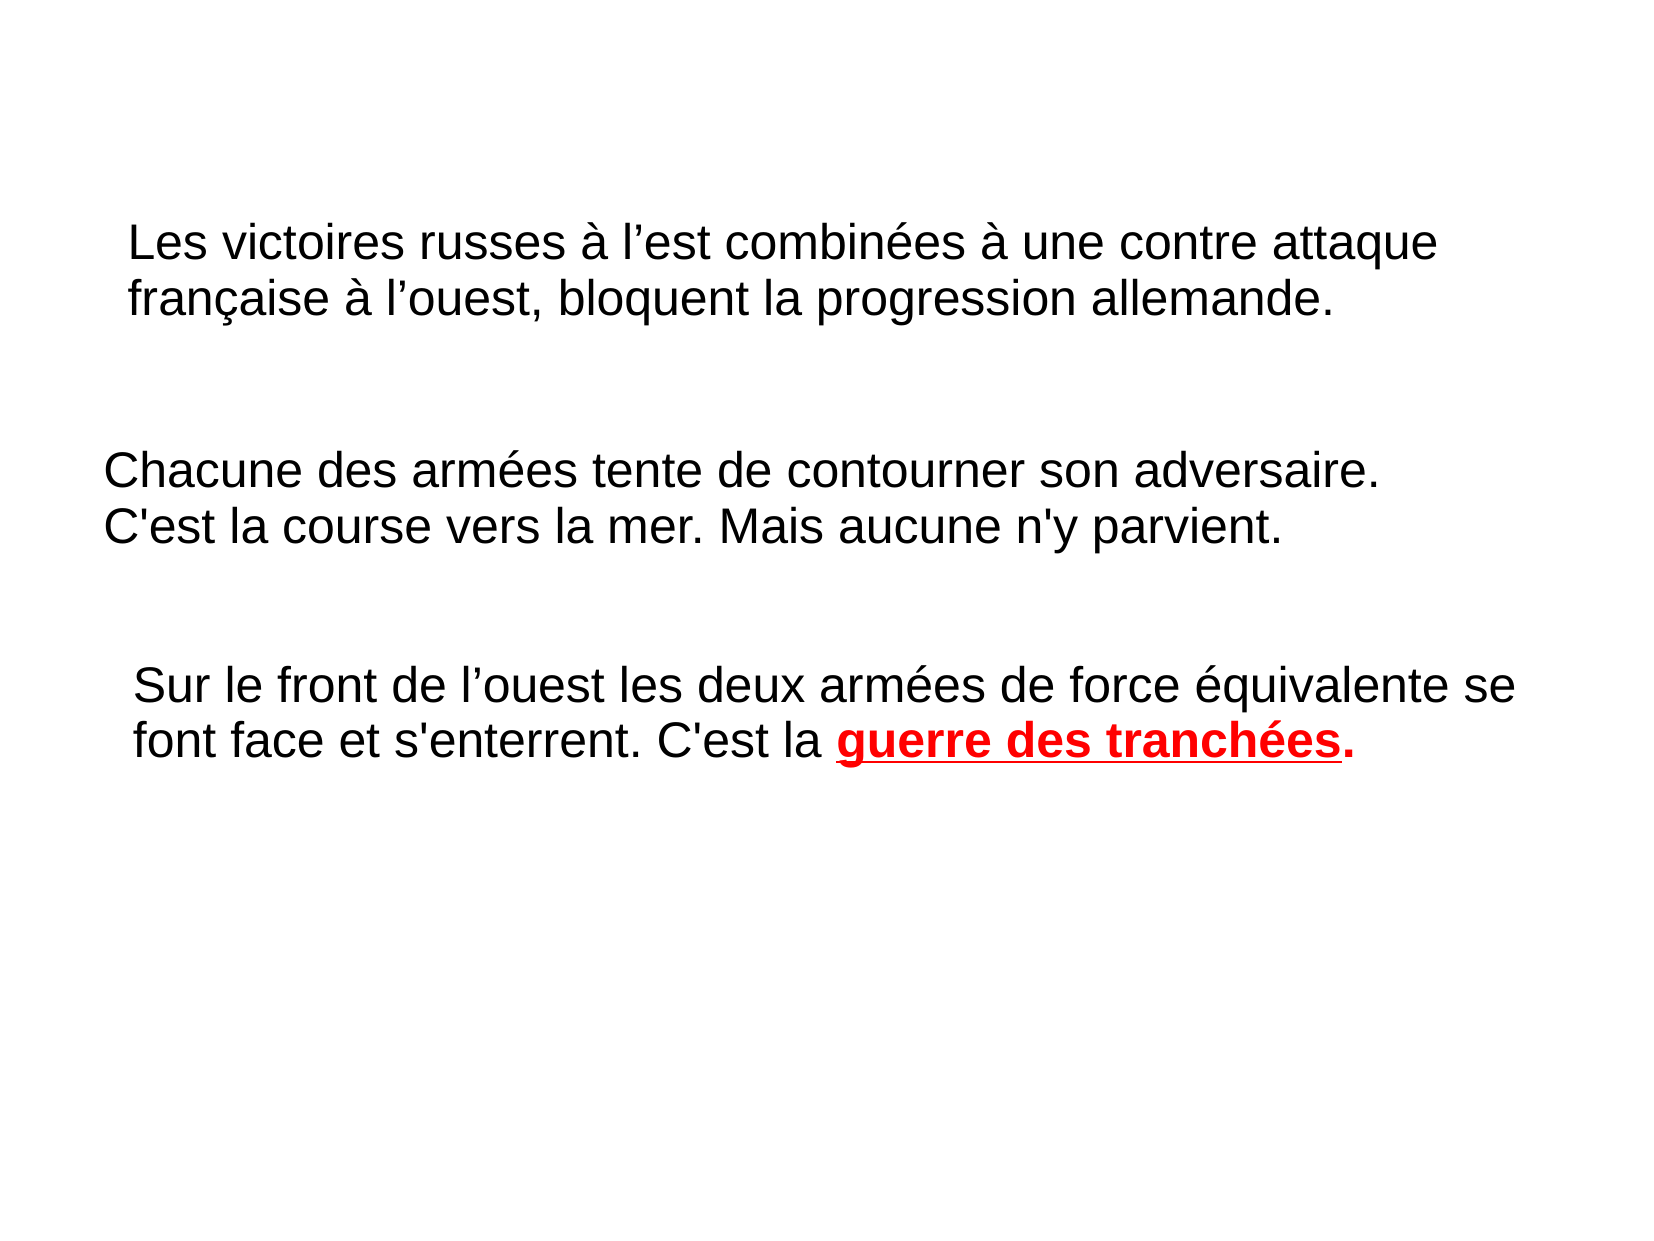

Les victoires russes à l’est combinées à une contre attaque française à l’ouest, bloquent la progression allemande.
Chacune des armées tente de contourner son adversaire. C'est la course vers la mer. Mais aucune n'y parvient.
Sur le front de l’ouest les deux armées de force équivalente se font face et s'enterrent. C'est la guerre des tranchées.